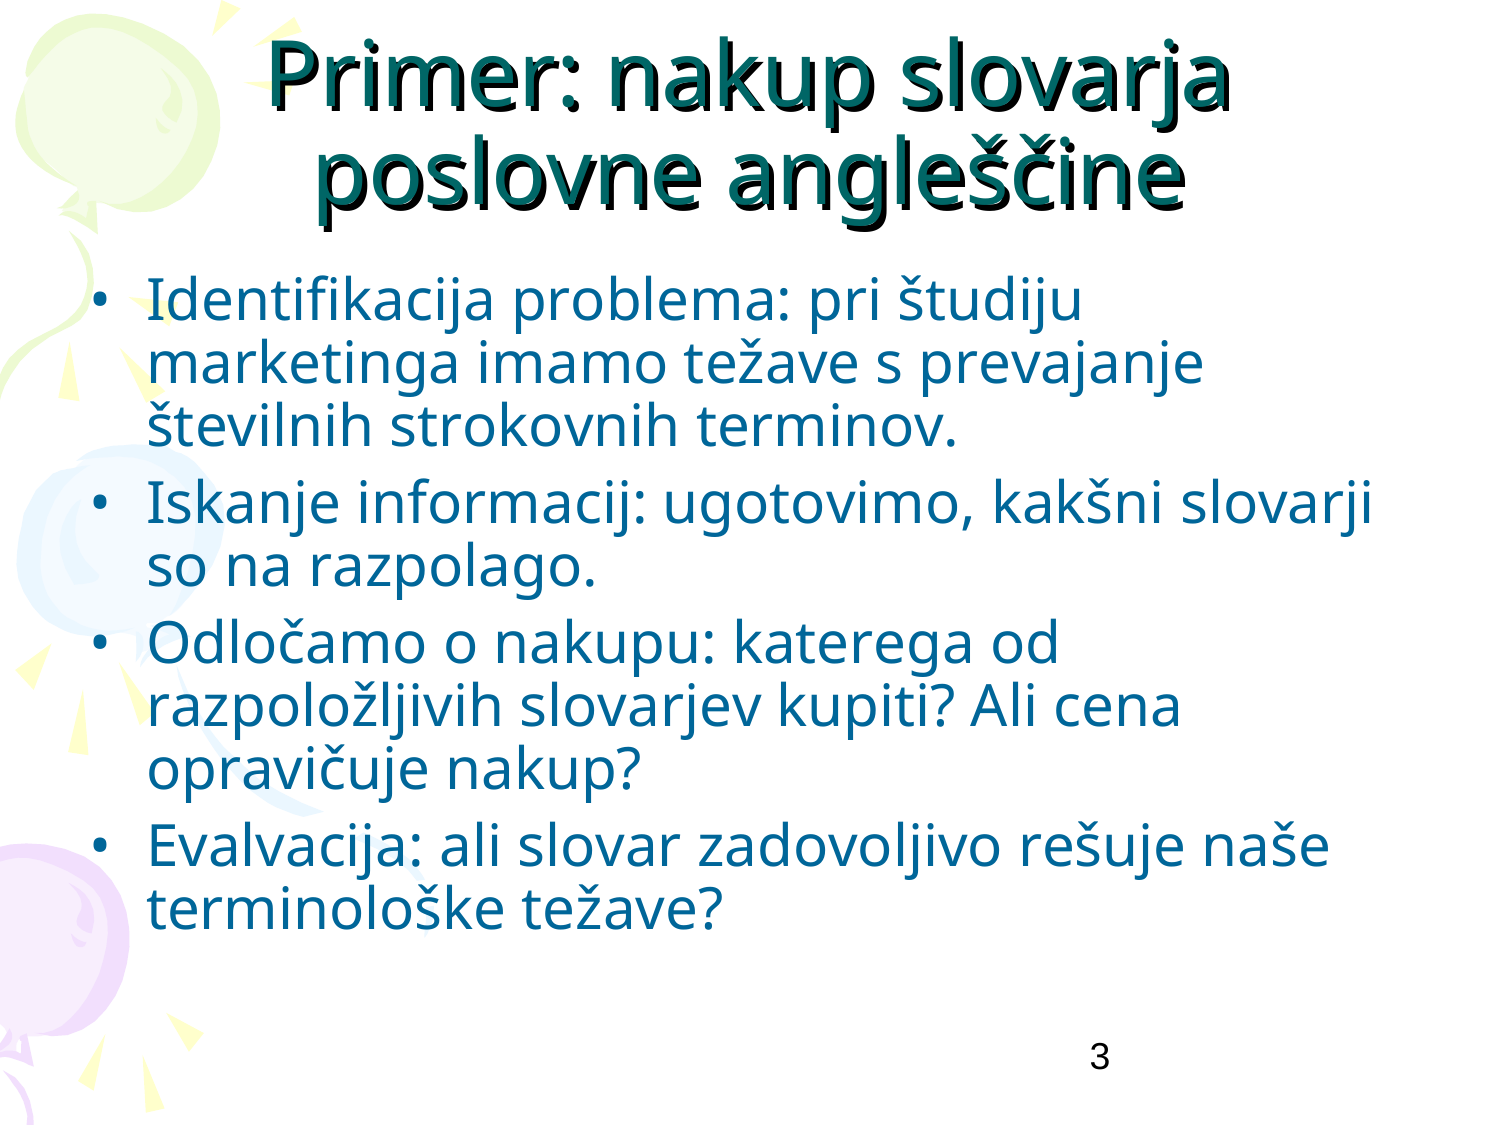

# Primer: nakup slovarja poslovne angleščine
Identifikacija problema: pri študiju marketinga imamo težave s prevajanje številnih strokovnih terminov.
Iskanje informacij: ugotovimo, kakšni slovarji so na razpolago.
Odločamo o nakupu: katerega od razpoložljivih slovarjev kupiti? Ali cena opravičuje nakup?
Evalvacija: ali slovar zadovoljivo rešuje naše terminološke težave?
3